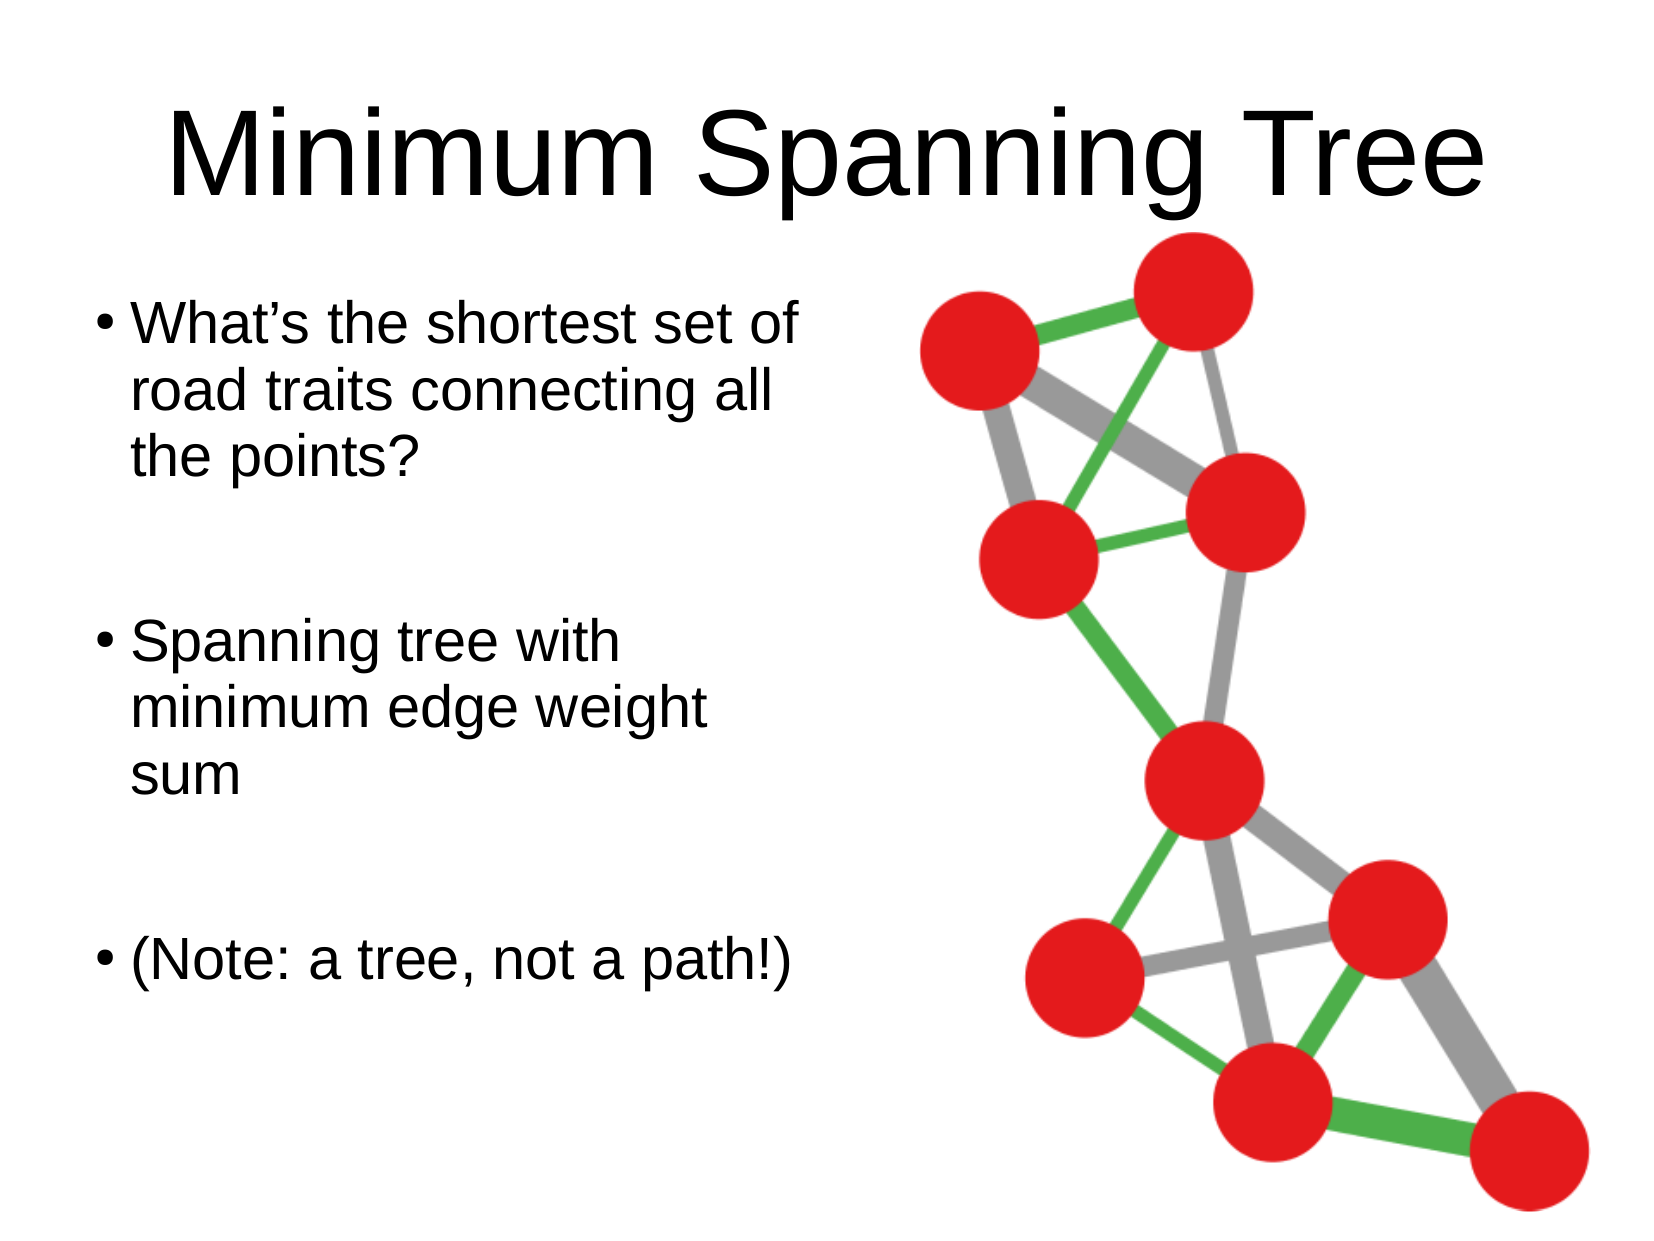

# Minimum Spanning Tree
What’s the shortest set of road traits connecting all the points?
Spanning tree with minimum edge weight sum
(Note: a tree, not a path!)